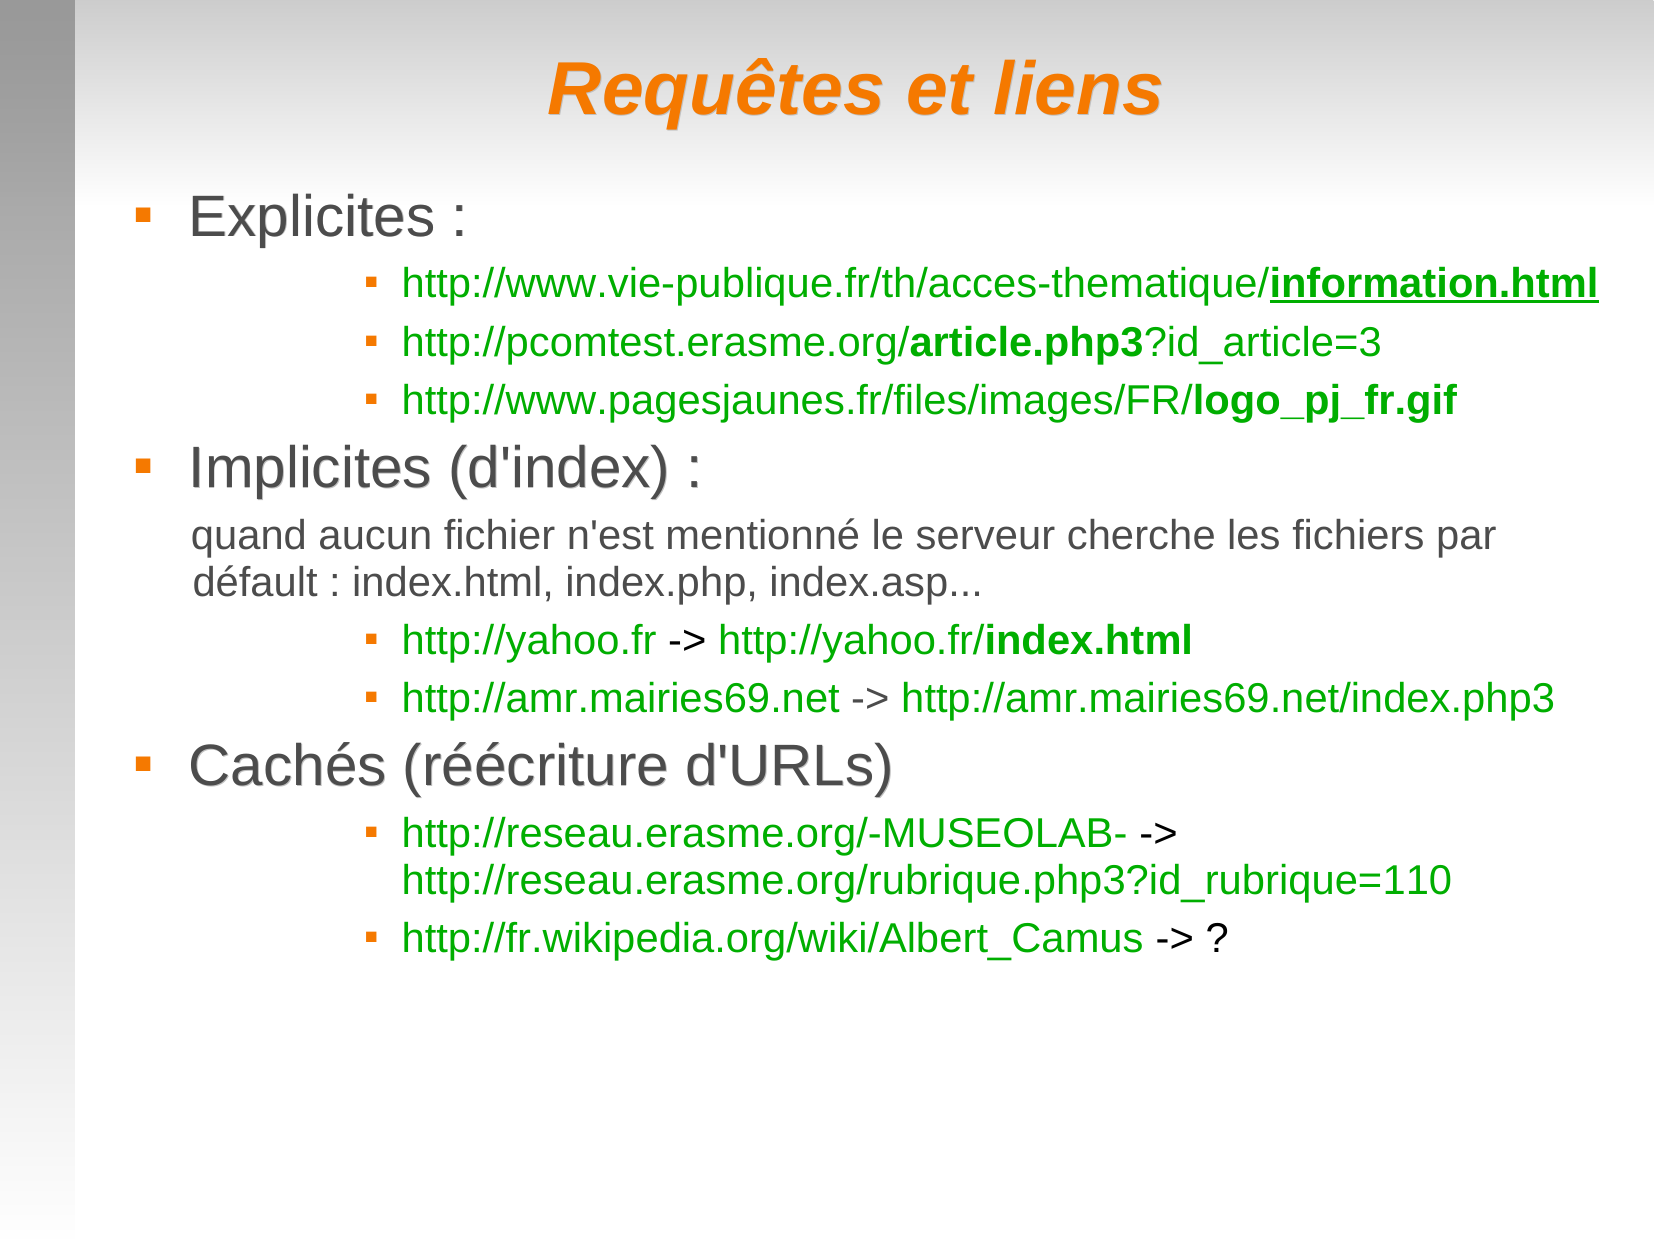

# Requêtes et liens
Explicites :
http://www.vie-publique.fr/th/acces-thematique/information.html
http://pcomtest.erasme.org/article.php3?id_article=3
http://www.pagesjaunes.fr/files/images/FR/logo_pj_fr.gif
Implicites (d'index) :
quand aucun fichier n'est mentionné le serveur cherche les fichiers par défault : index.html, index.php, index.asp...
http://yahoo.fr -> http://yahoo.fr/index.html
http://amr.mairies69.net -> http://amr.mairies69.net/index.php3
Cachés (réécriture d'URLs)
http://reseau.erasme.org/-MUSEOLAB- -> http://reseau.erasme.org/rubrique.php3?id_rubrique=110
http://fr.wikipedia.org/wiki/Albert_Camus -> ?